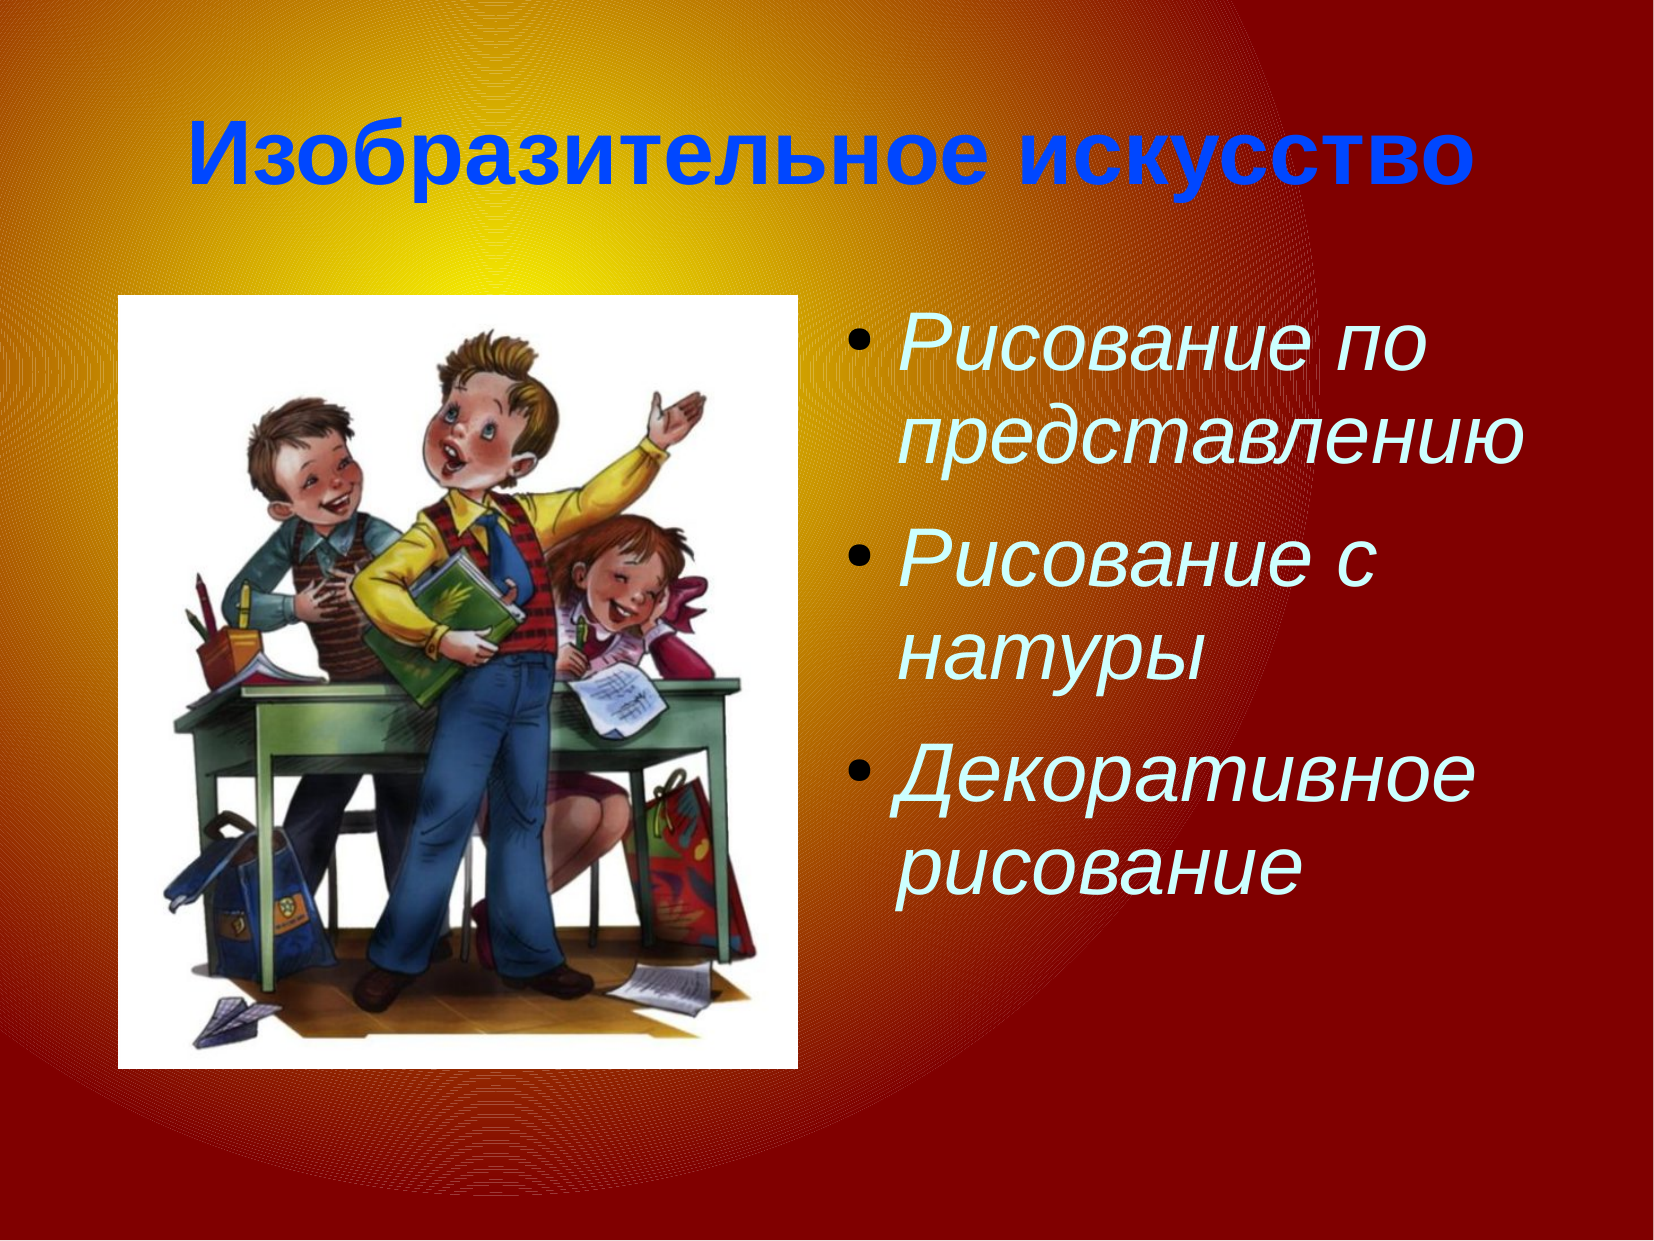

# Изобразительное искусство
Рисование по представлению
Рисование с натуры
Декоративное рисование